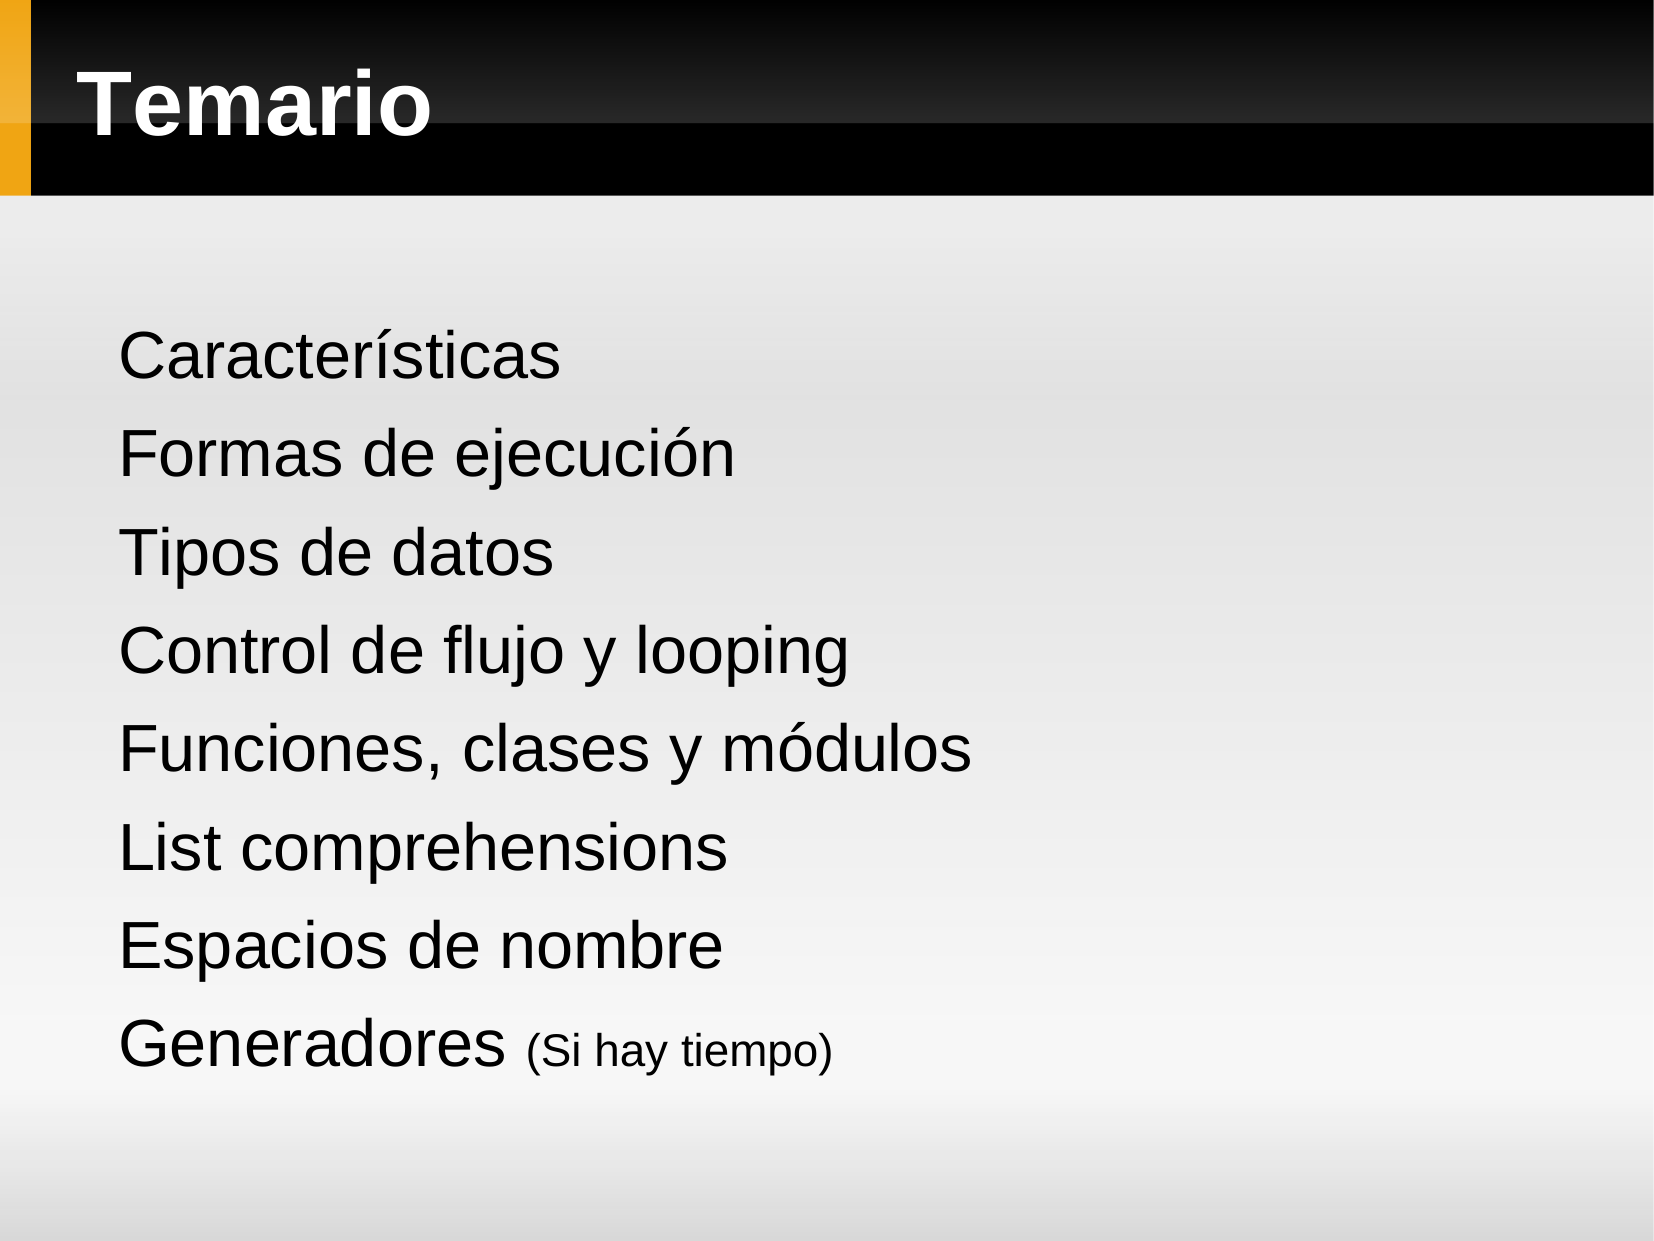

# Temario
Características
Formas de ejecución
Tipos de datos
Control de flujo y looping
Funciones, clases y módulos
List comprehensions
Espacios de nombre
Generadores (Si hay tiempo)